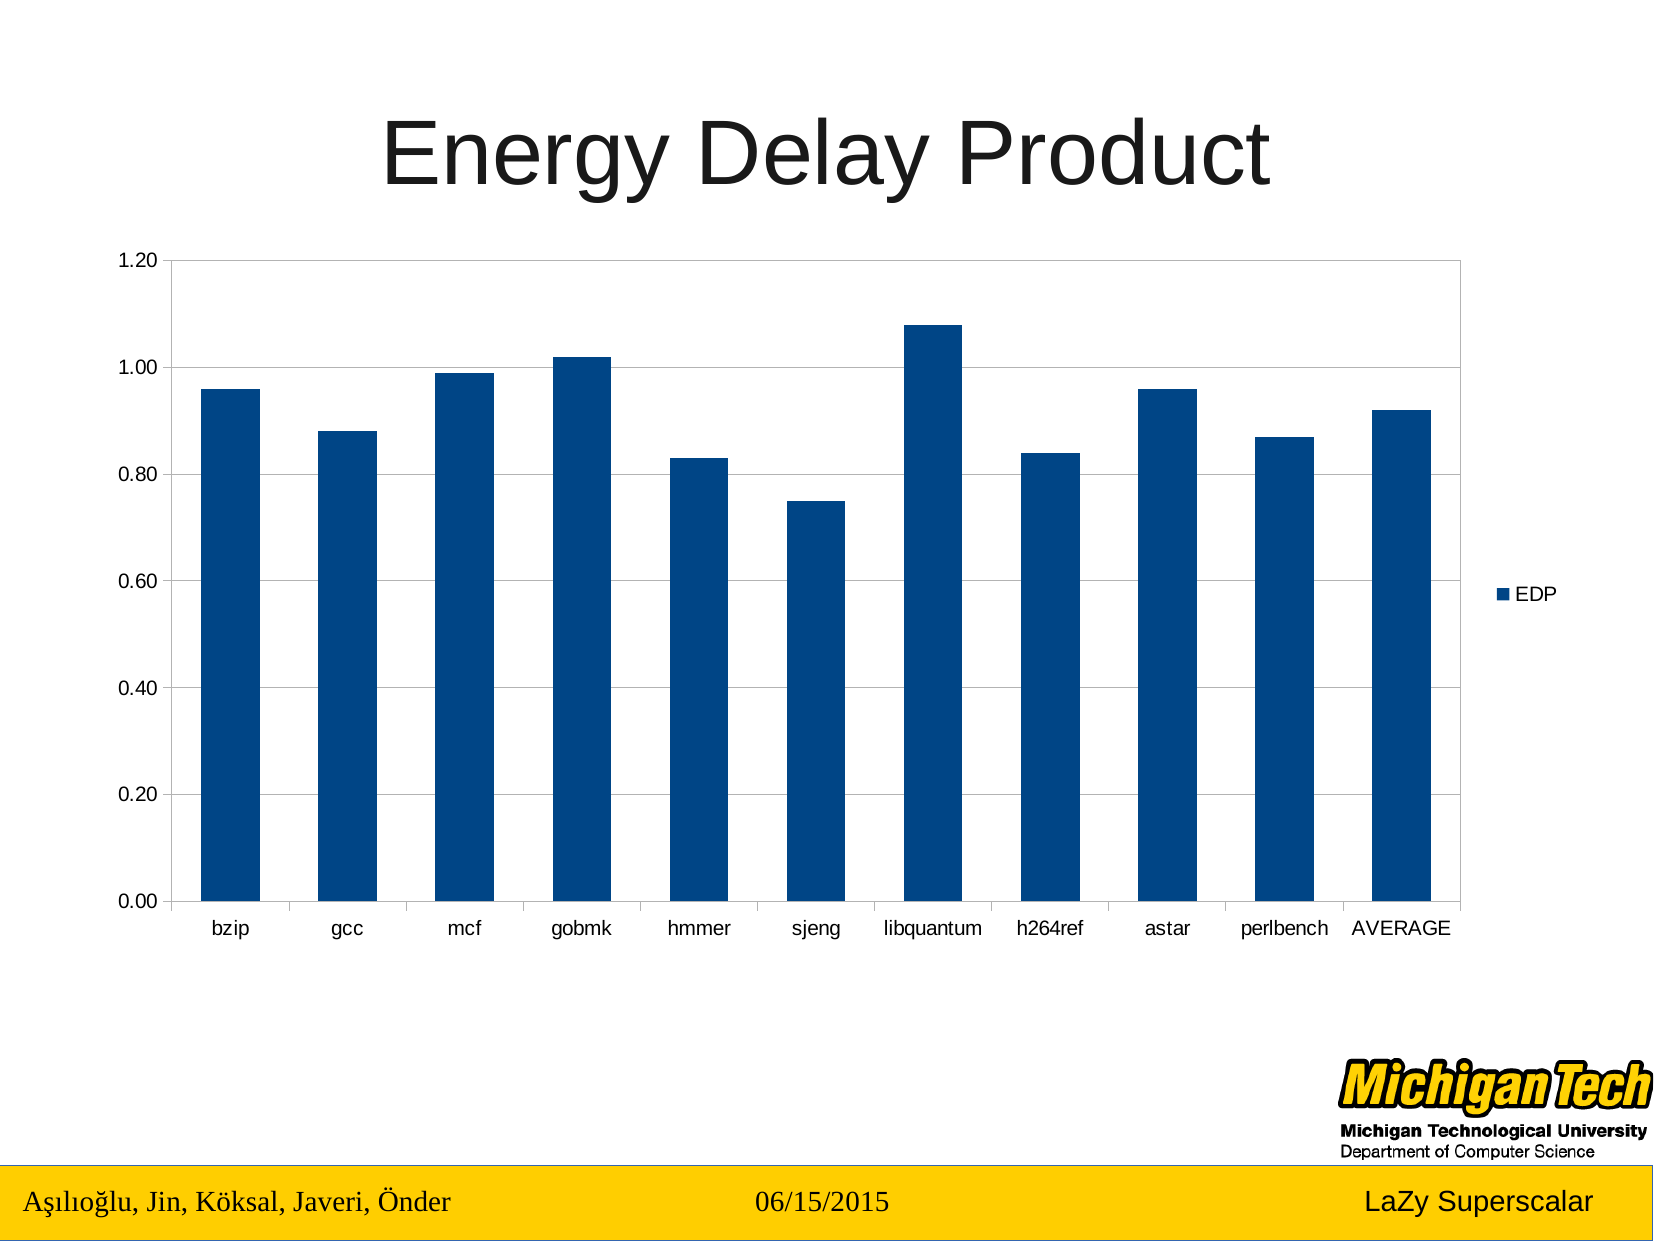

# Energy Delay Product
### Chart
| Category | EDP |
|---|---|
| bzip | 0.96 |
| gcc | 0.88 |
| mcf | 0.99 |
| gobmk | 1.02 |
| hmmer | 0.83 |
| sjeng | 0.75 |
| libquantum | 1.08 |
| h264ref | 0.84 |
| astar | 0.96 |
| perlbench | 0.87 |
| AVERAGE | 0.92 |Aşılıoğlu, Jin, Köksal, Javeri, Önder
06/15/2015